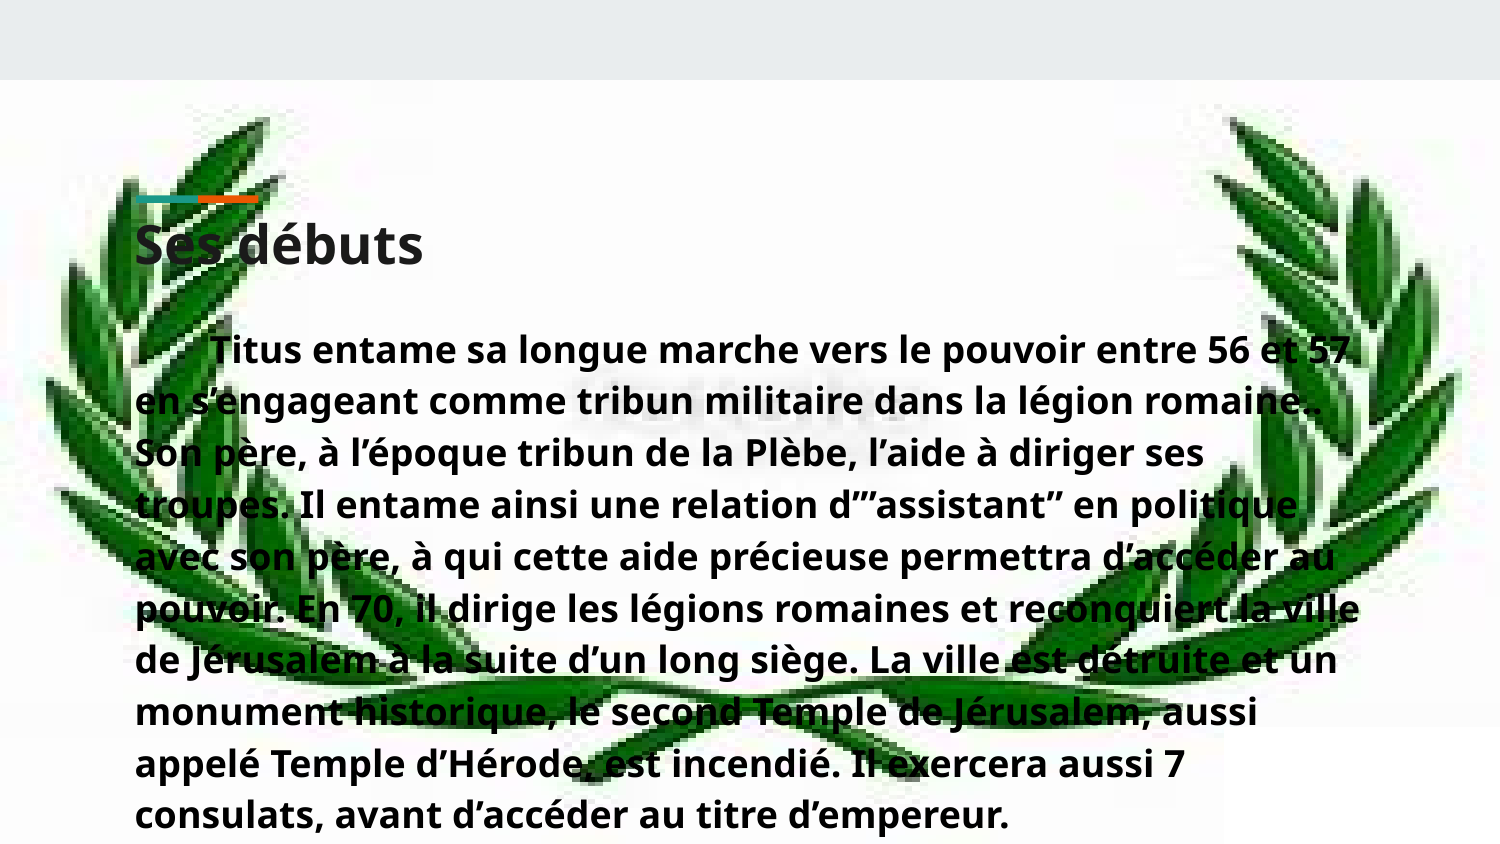

# Ses débuts
Titus entame sa longue marche vers le pouvoir entre 56 et 57 en s’engageant comme tribun militaire dans la légion romaine.. Son père, à l’époque tribun de la Plèbe, l’aide à diriger ses troupes. Il entame ainsi une relation d’”assistant” en politique avec son père, à qui cette aide précieuse permettra d’accéder au pouvoir. En 70, il dirige les légions romaines et reconquiert la ville de Jérusalem à la suite d’un long siège. La ville est détruite et un monument historique, le second Temple de Jérusalem, aussi appelé Temple d’Hérode, est incendié. Il exercera aussi 7 consulats, avant d’accéder au titre d’empereur.